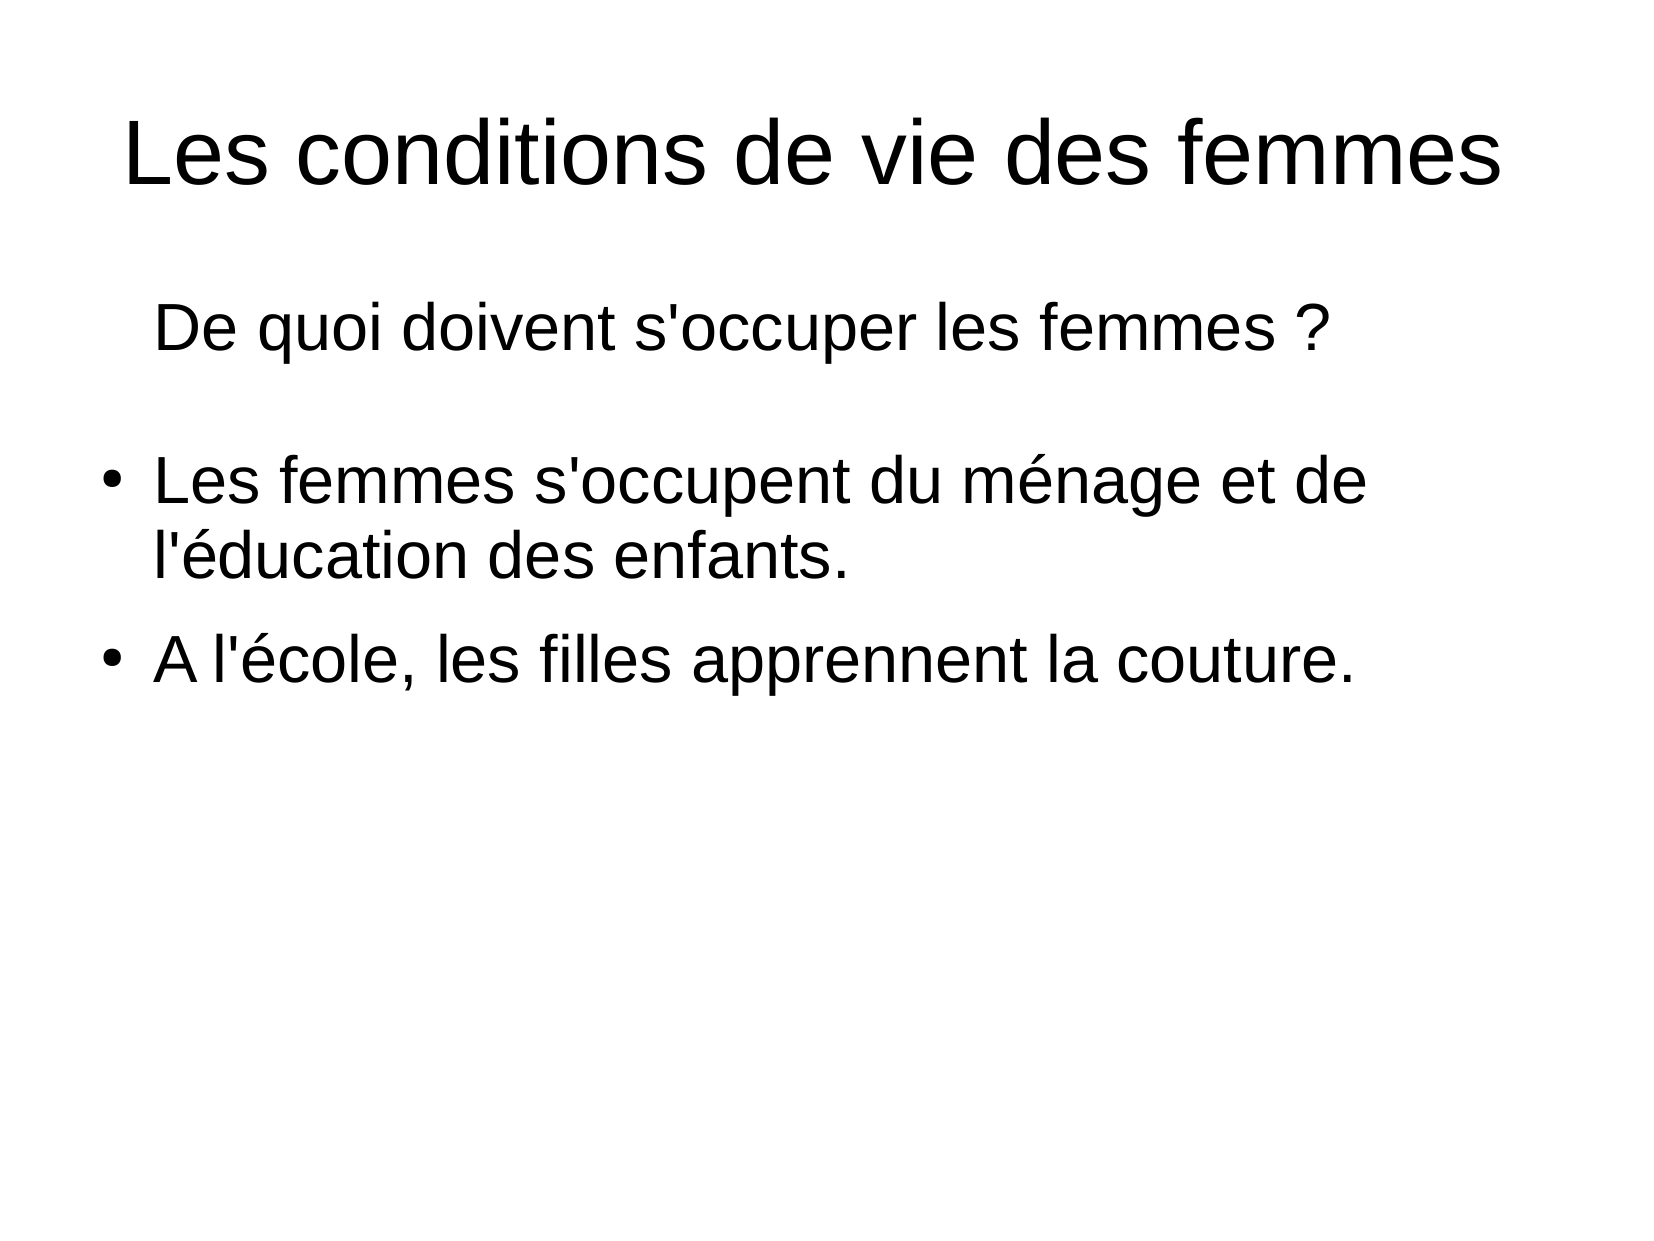

# Les conditions de vie des femmes
De quoi doivent s'occuper les femmes ?
Les femmes s'occupent du ménage et de l'éducation des enfants.
A l'école, les filles apprennent la couture.